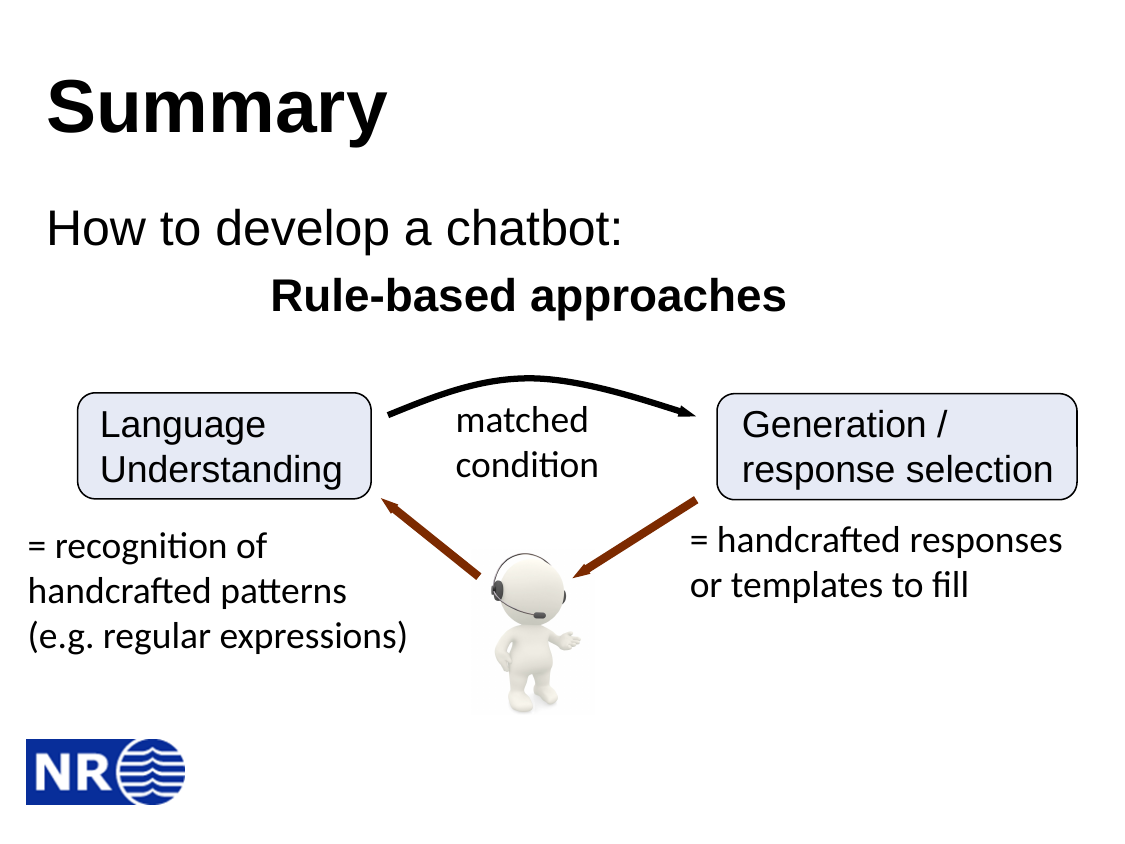

# Summary
How to develop a chatbot:
Rule-based approaches
matched condition
Generation / response selection
Language
Understanding
= handcrafted responses or templates to fill
= recognition of handcrafted patterns (e.g. regular expressions)